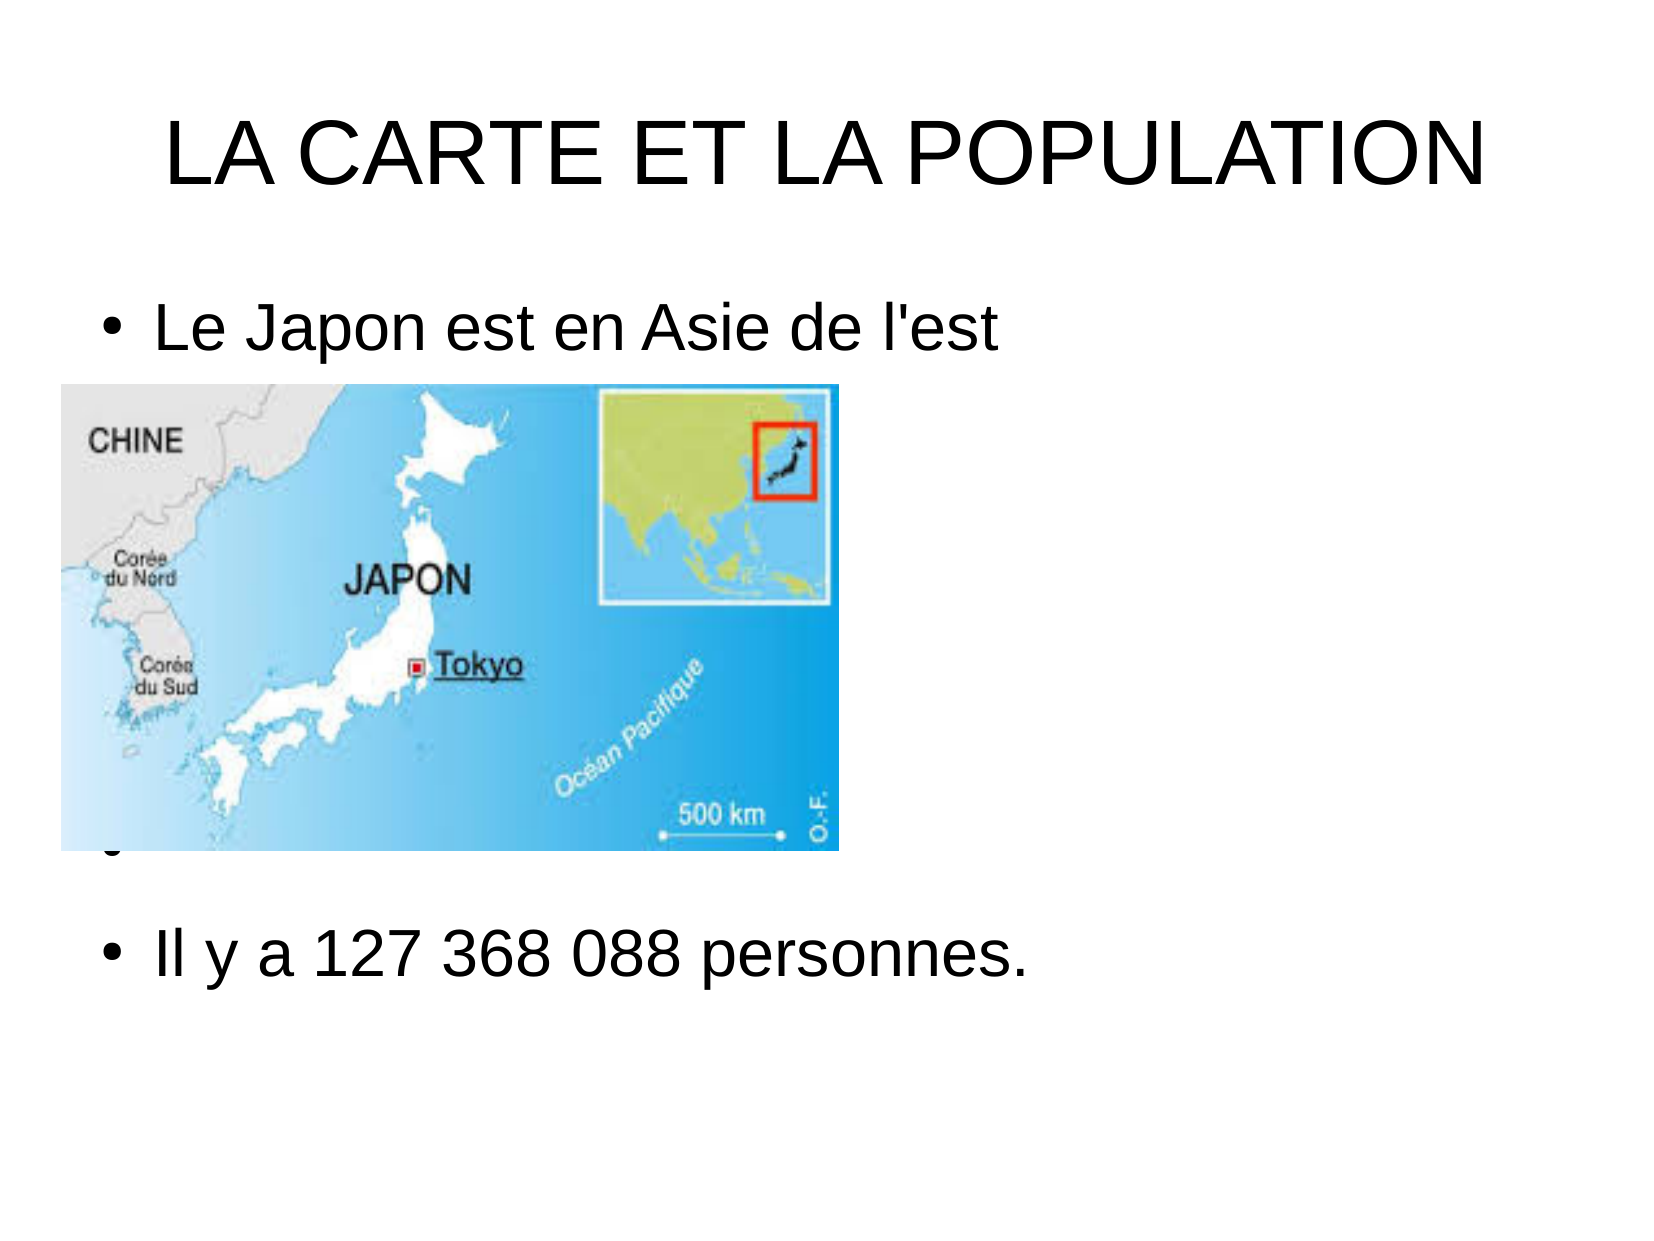

# LA CARTE ET LA POPULATION
Le Japon est en Asie de l'est
Il y a 127 368 088 personnes.